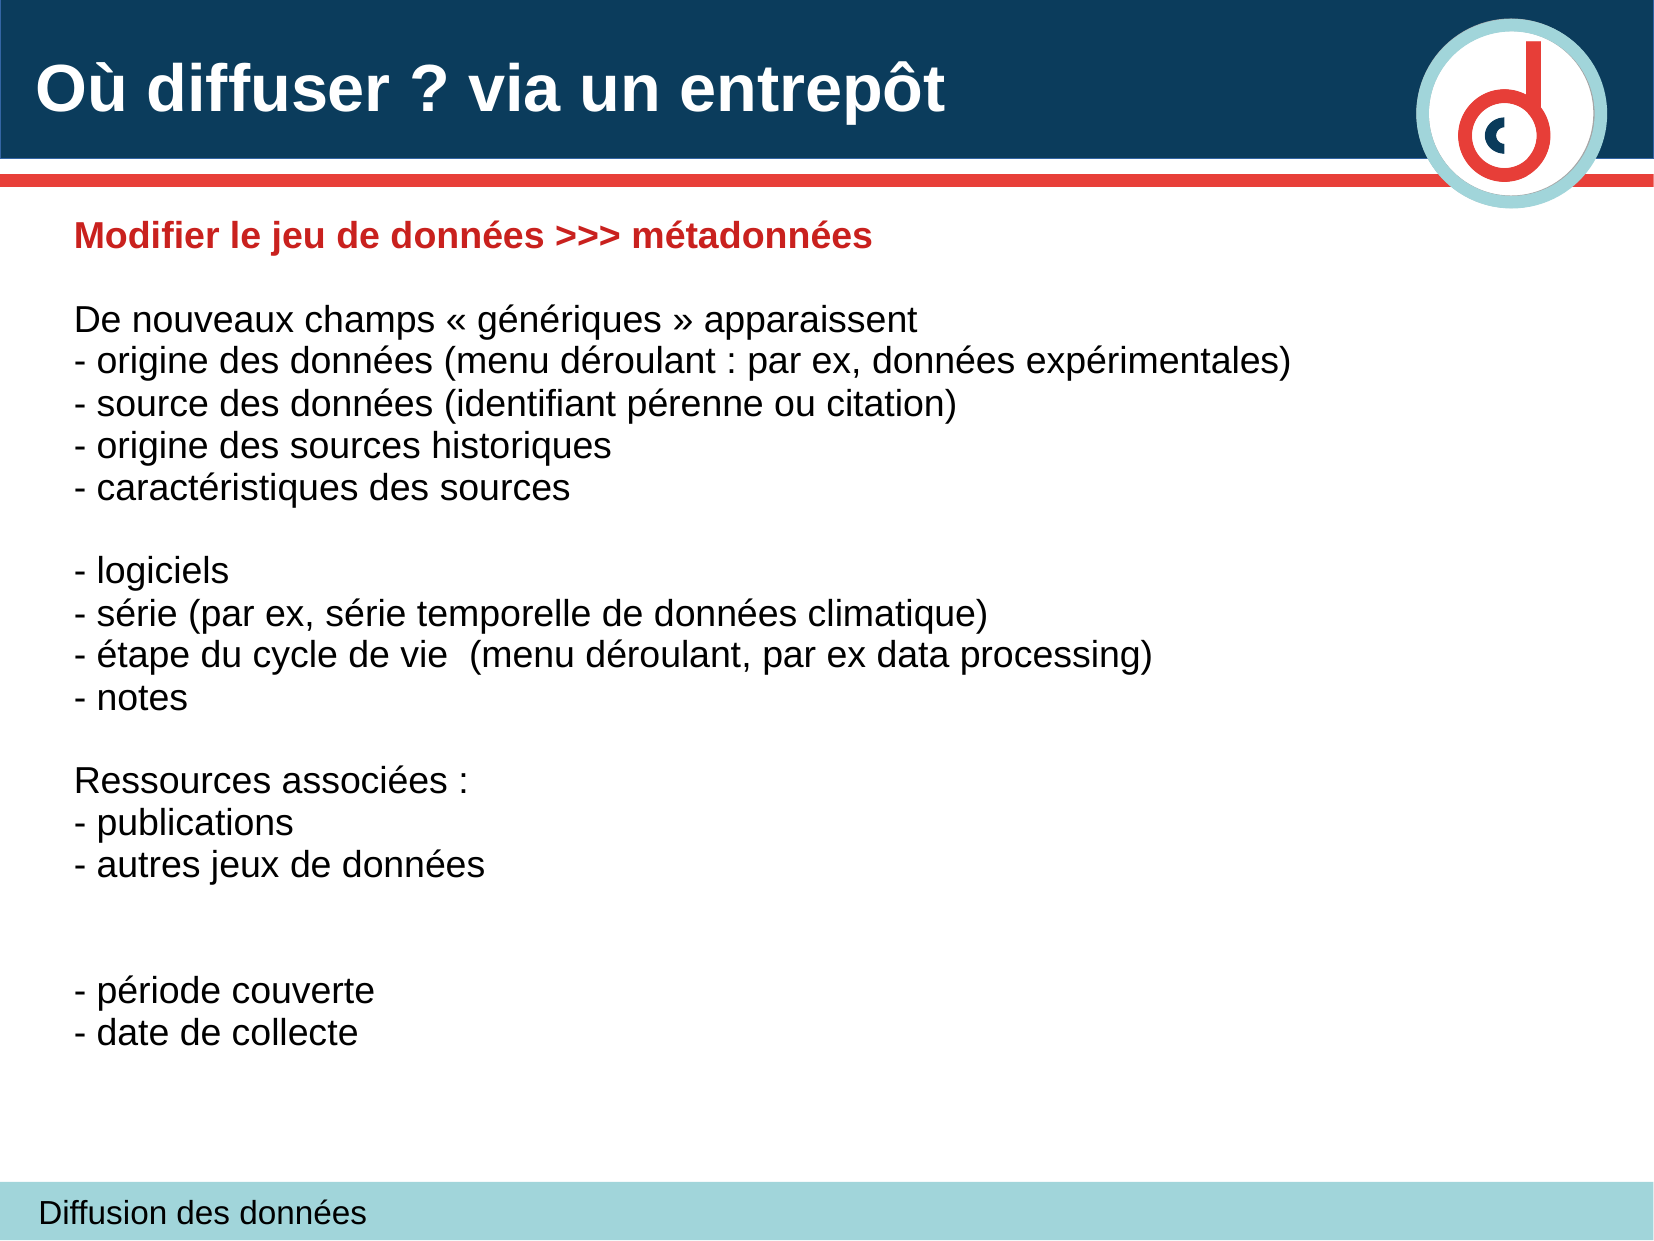

# Où diffuser ? via un entrepôt
Modifier le jeu de données >>> métadonnées
De nouveaux champs « génériques » apparaissent
- origine des données (menu déroulant : par ex, données expérimentales)
- source des données (identifiant pérenne ou citation)
- origine des sources historiques
- caractéristiques des sources
- logiciels
- série (par ex, série temporelle de données climatique)
- étape du cycle de vie (menu déroulant, par ex data processing)
- notes
Ressources associées :
- publications
- autres jeux de données
- période couverte
- date de collecte
Diffusion des données